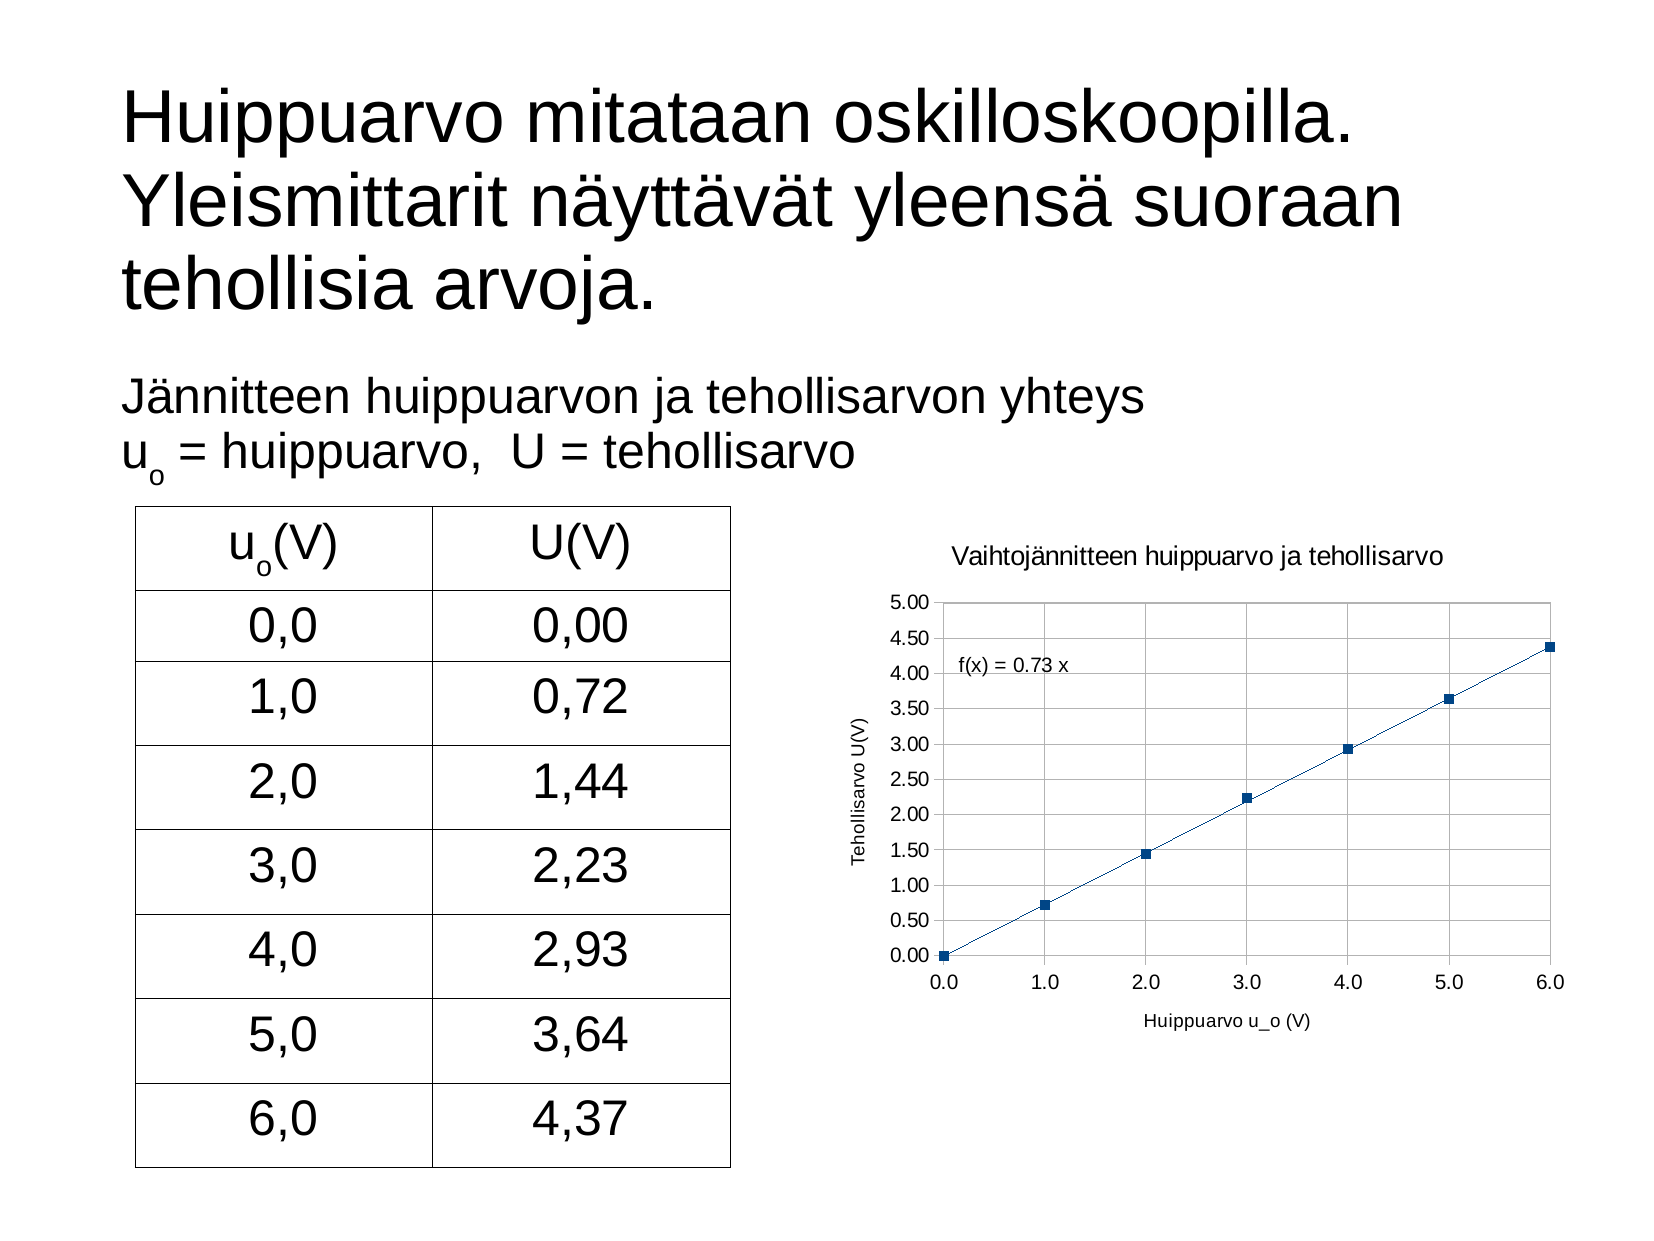

Huippuarvo mitataan oskilloskoopilla.
Yleismittarit näyttävät yleensä suoraan tehollisia arvoja.
Jännitteen huippuarvon ja tehollisarvon yhteys
uo = huippuarvo, U = tehollisarvo
| uo(V) | U(V) |
| --- | --- |
| 0,0 | 0,00 |
| 1,0 | 0,72 |
| 2,0 | 1,44 |
| 3,0 | 2,23 |
| 4,0 | 2,93 |
| 5,0 | 3,64 |
| 6,0 | 4,37 |
### Chart: Vaihtojännitteen huippuarvo ja tehollisarvo
| Category | Sarake C |
|---|---|